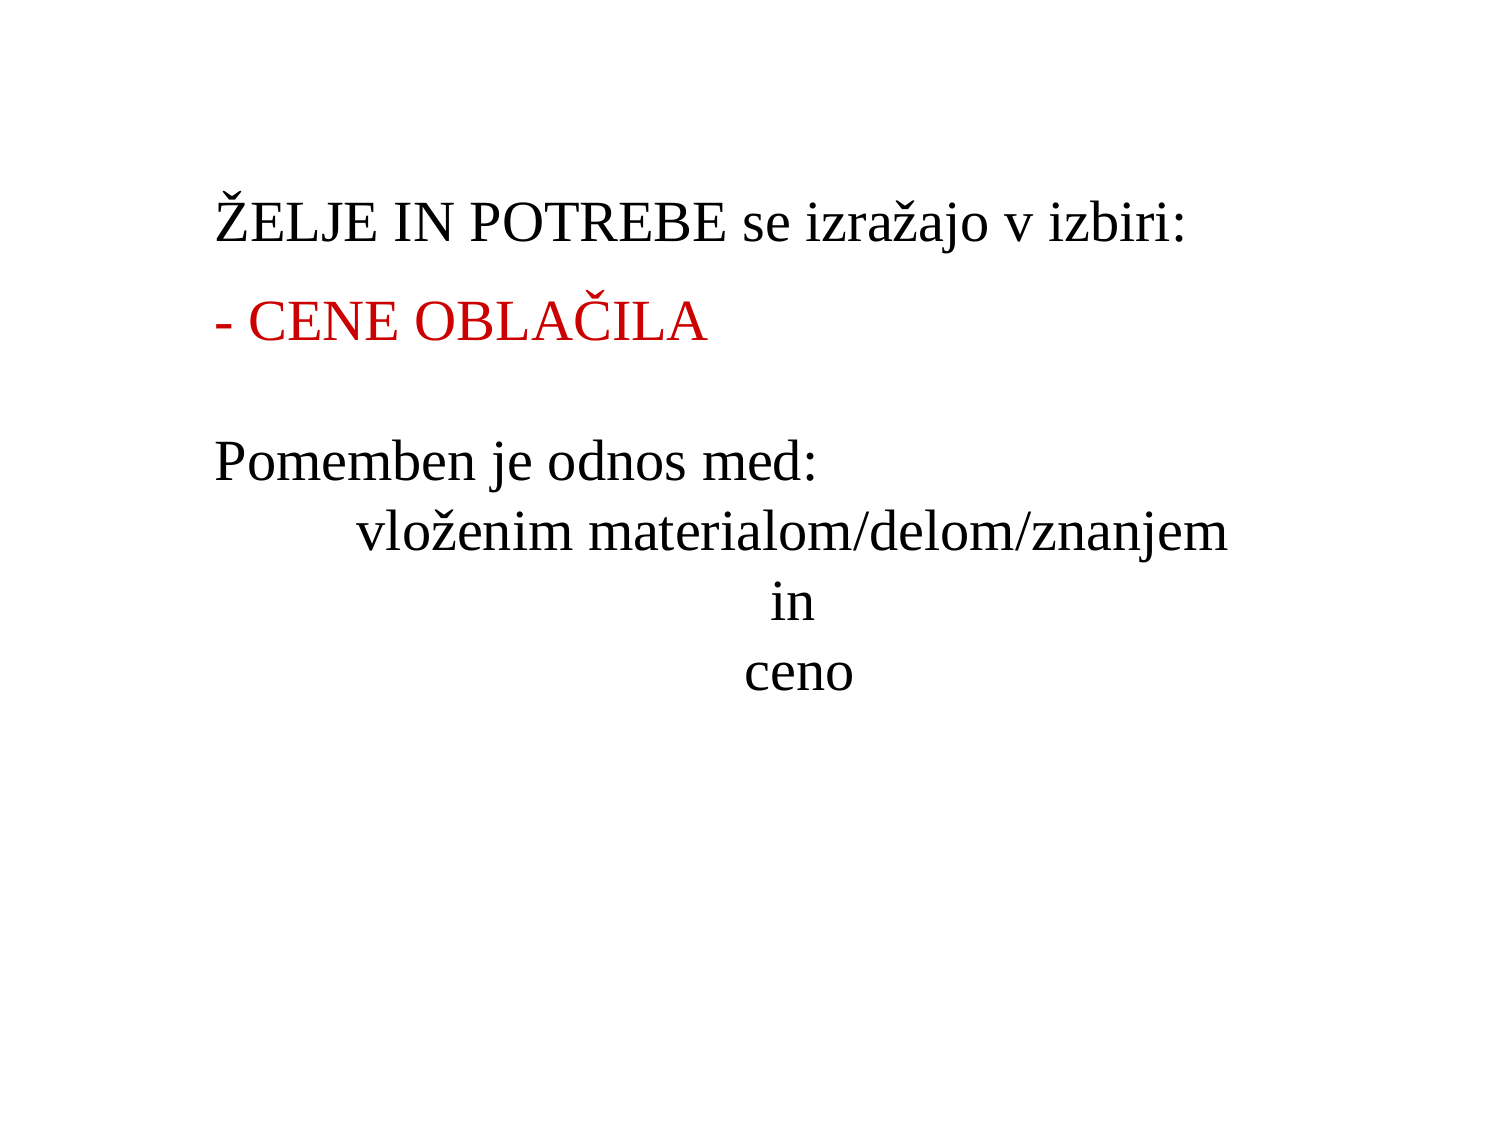

ŽELJE IN POTREBE se izražajo v izbiri:
- CENE OBLAČILA
Pomemben je odnos med:
vloženim materialom/delom/znanjem
in
ceno